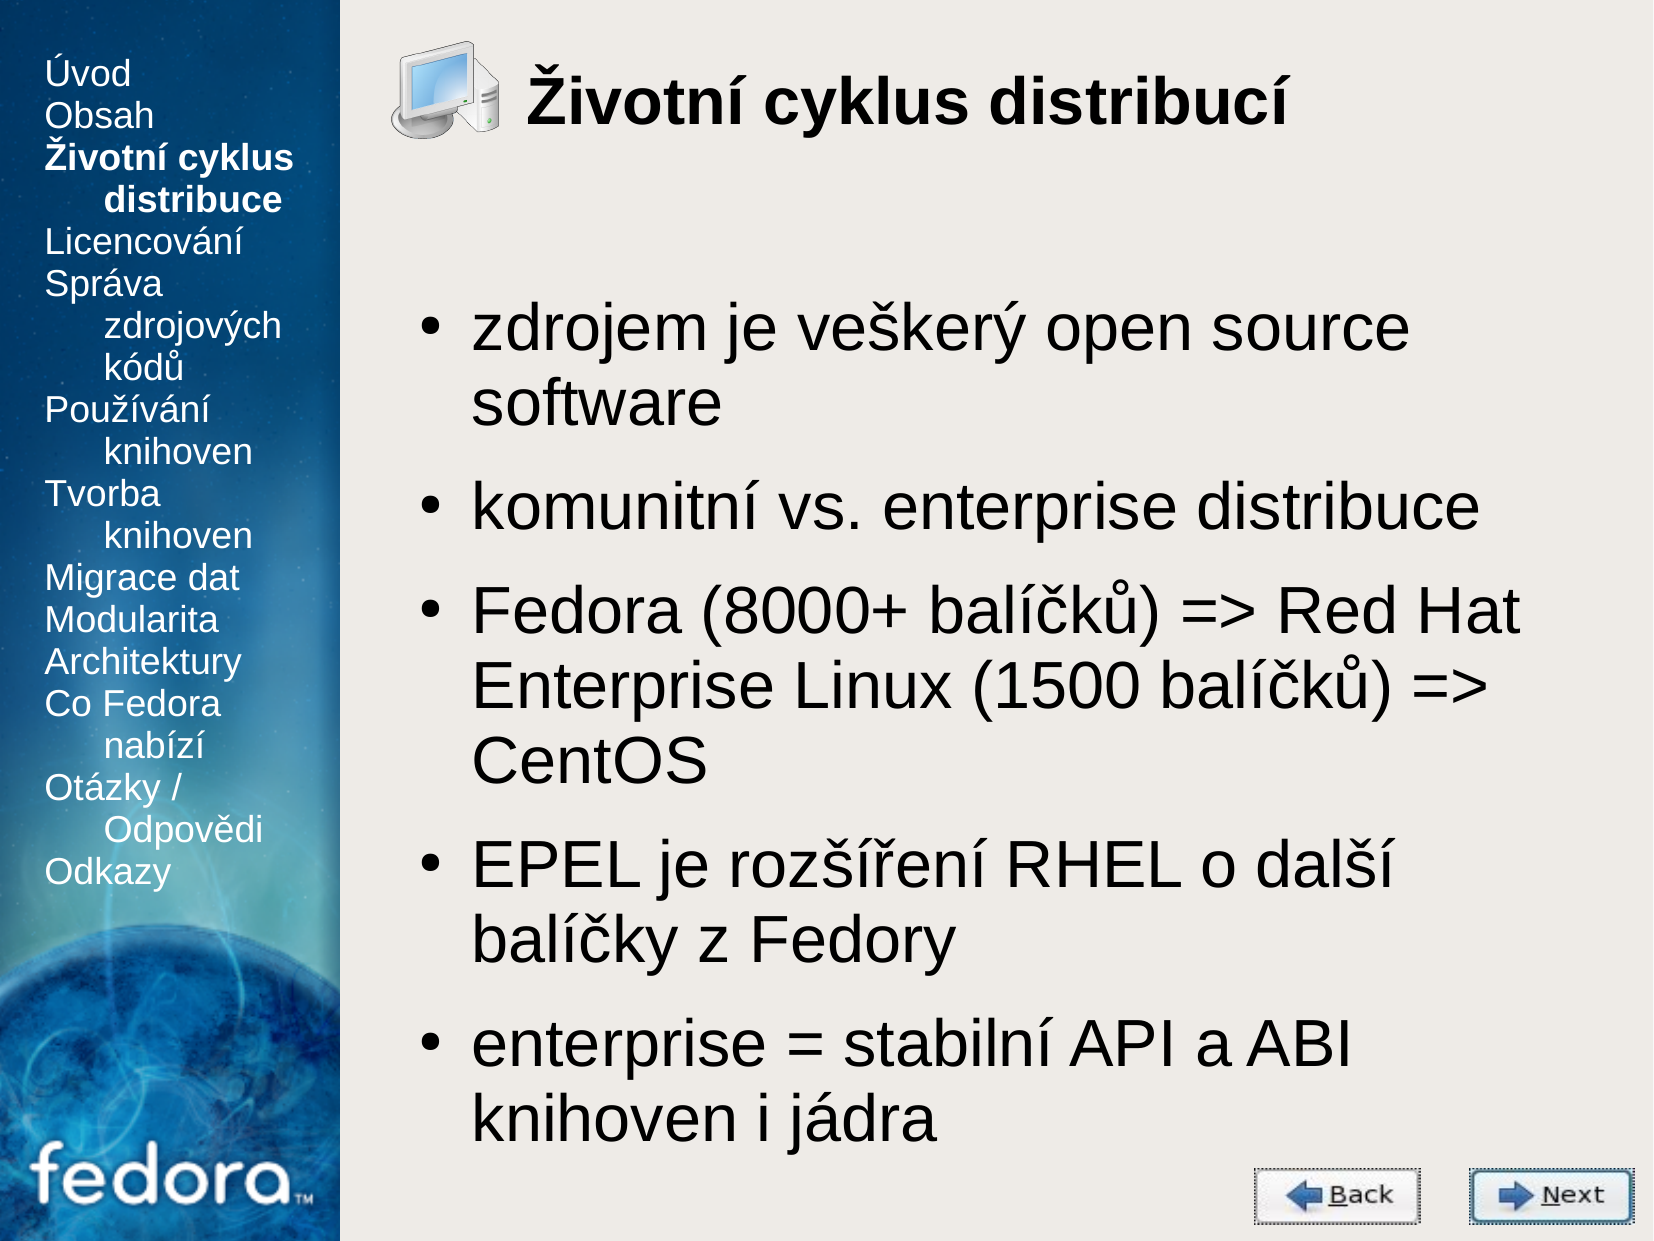

Úvod
Obsah
Životní cyklus distribuce
Licencování
Správa zdrojových kódů
Používání knihoven
Tvorba knihoven
Migrace dat
Modularita
Architektury
Co Fedora nabízí
Otázky / Odpovědi
Odkazy
# Agenda
Životní cyklus distribucí
zdrojem je veškerý open source software
komunitní vs. enterprise distribuce
Fedora (8000+ balíčků) => Red Hat Enterprise Linux (1500 balíčků) => CentOS
EPEL je rozšíření RHEL o další balíčky z Fedory
enterprise = stabilní API a ABI knihoven i jádra